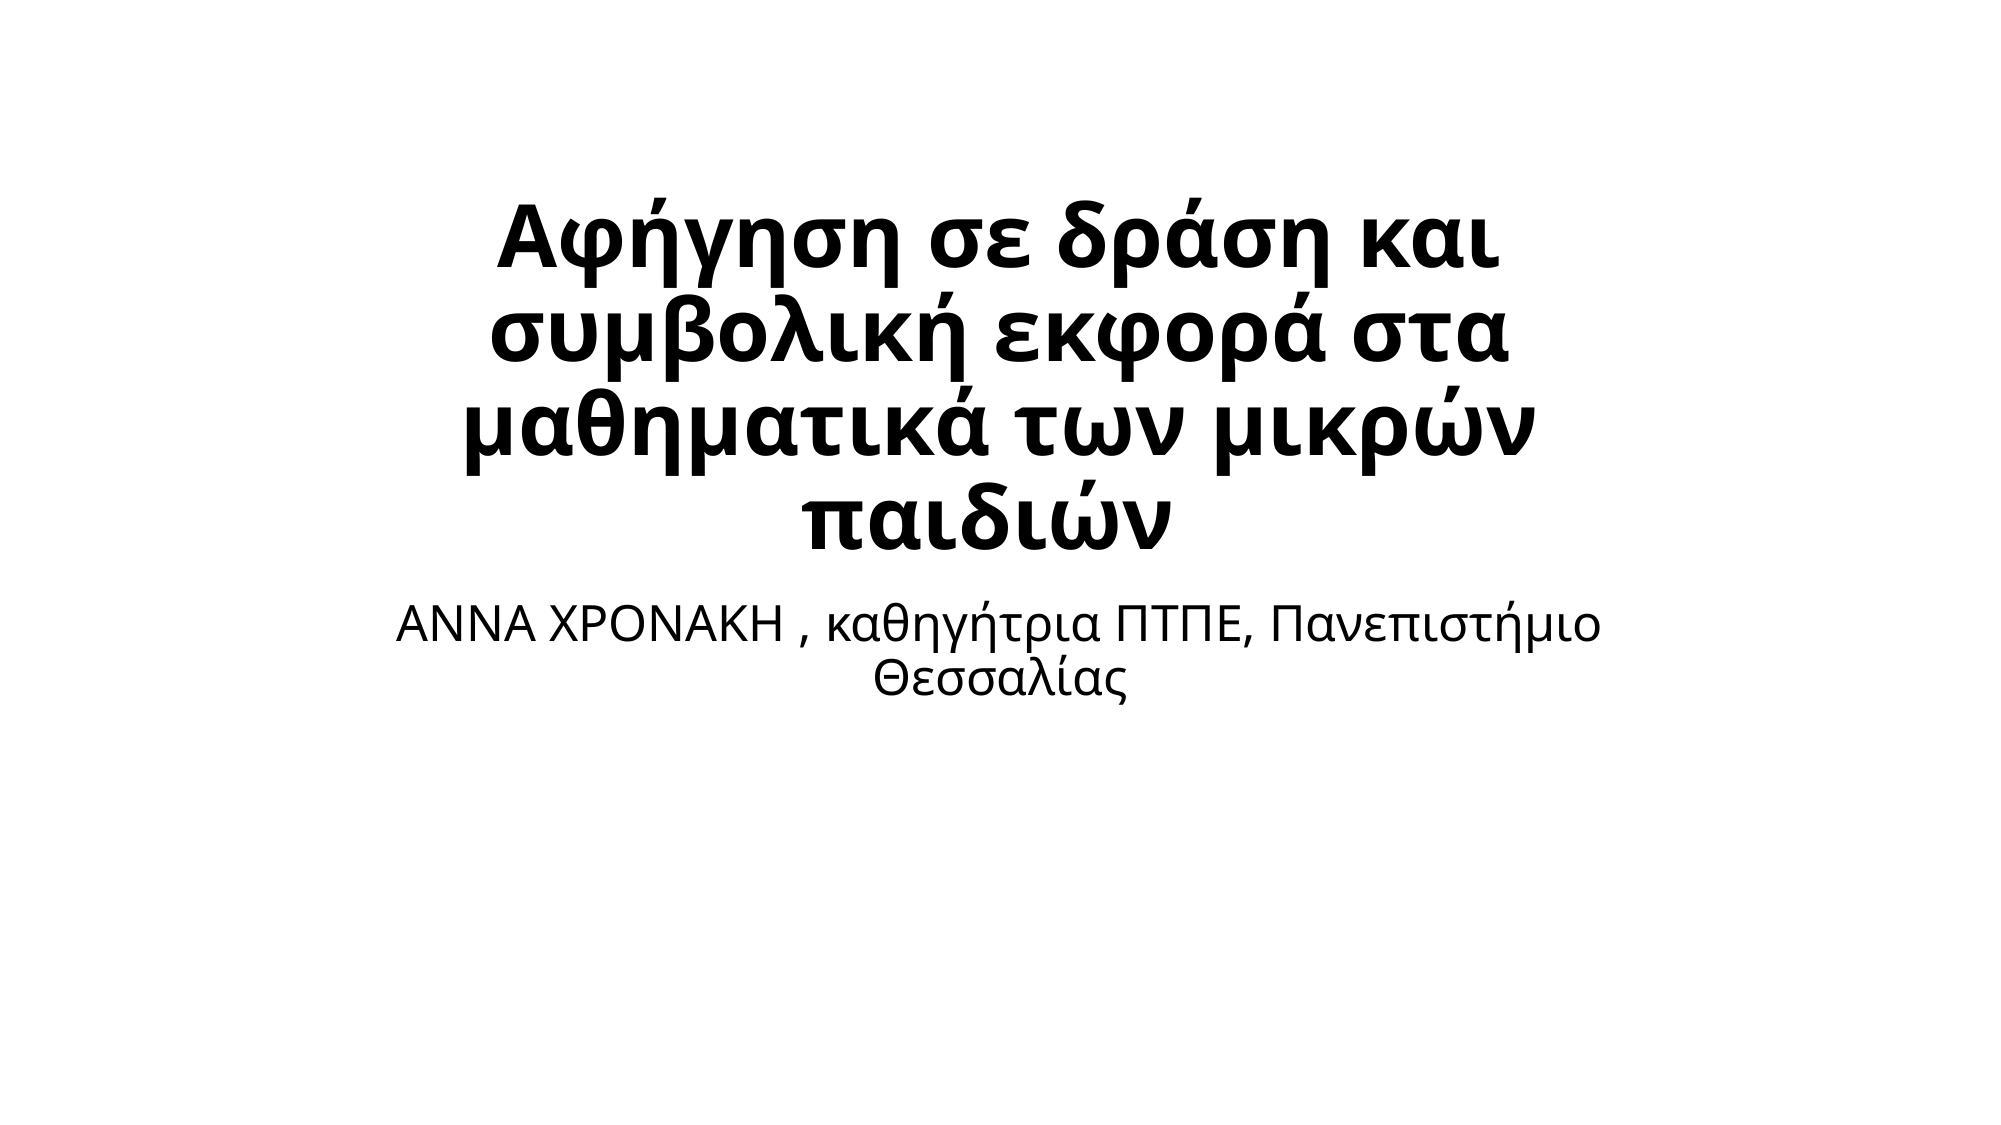

# Αφήγηση σε δράση και συμβολική εκφορά στα μαθηματικά των μικρών παιδιών
ΑΝΝΑ ΧΡΟΝΑΚΗ , καθηγήτρια ΠΤΠΕ, Πανεπιστήμιο Θεσσαλίας